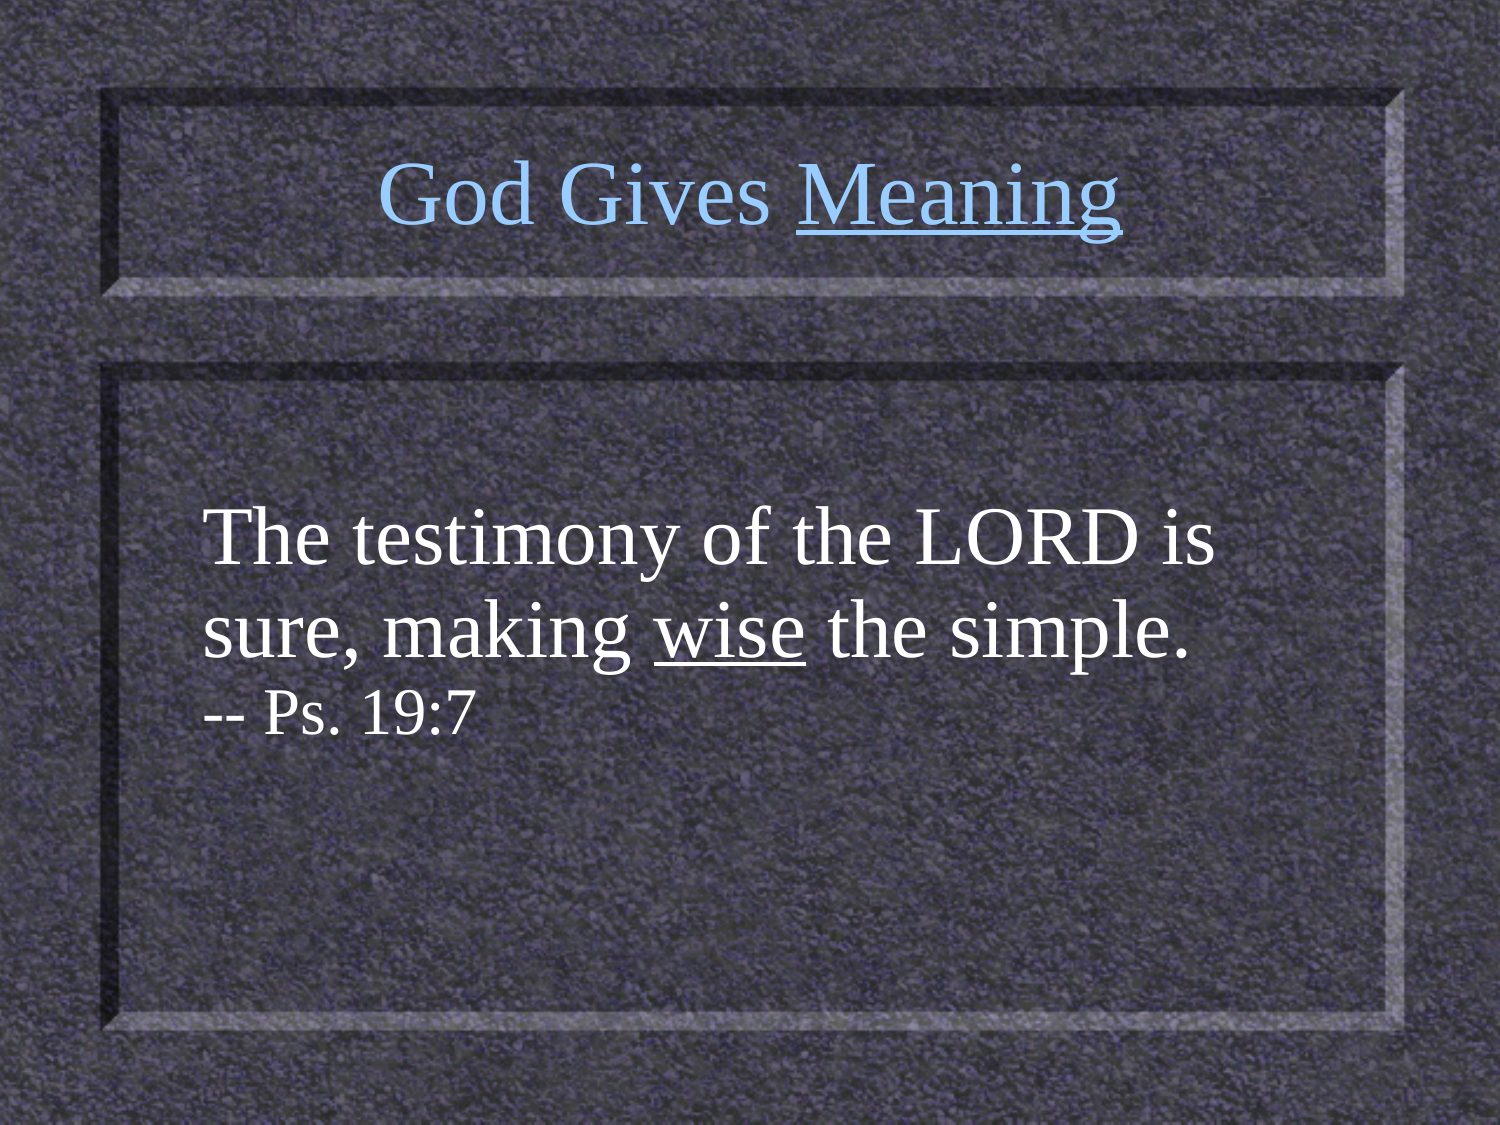

# God Gives Meaning
The testimony of the LORD is sure, making wise the simple. -- Ps. 19:7